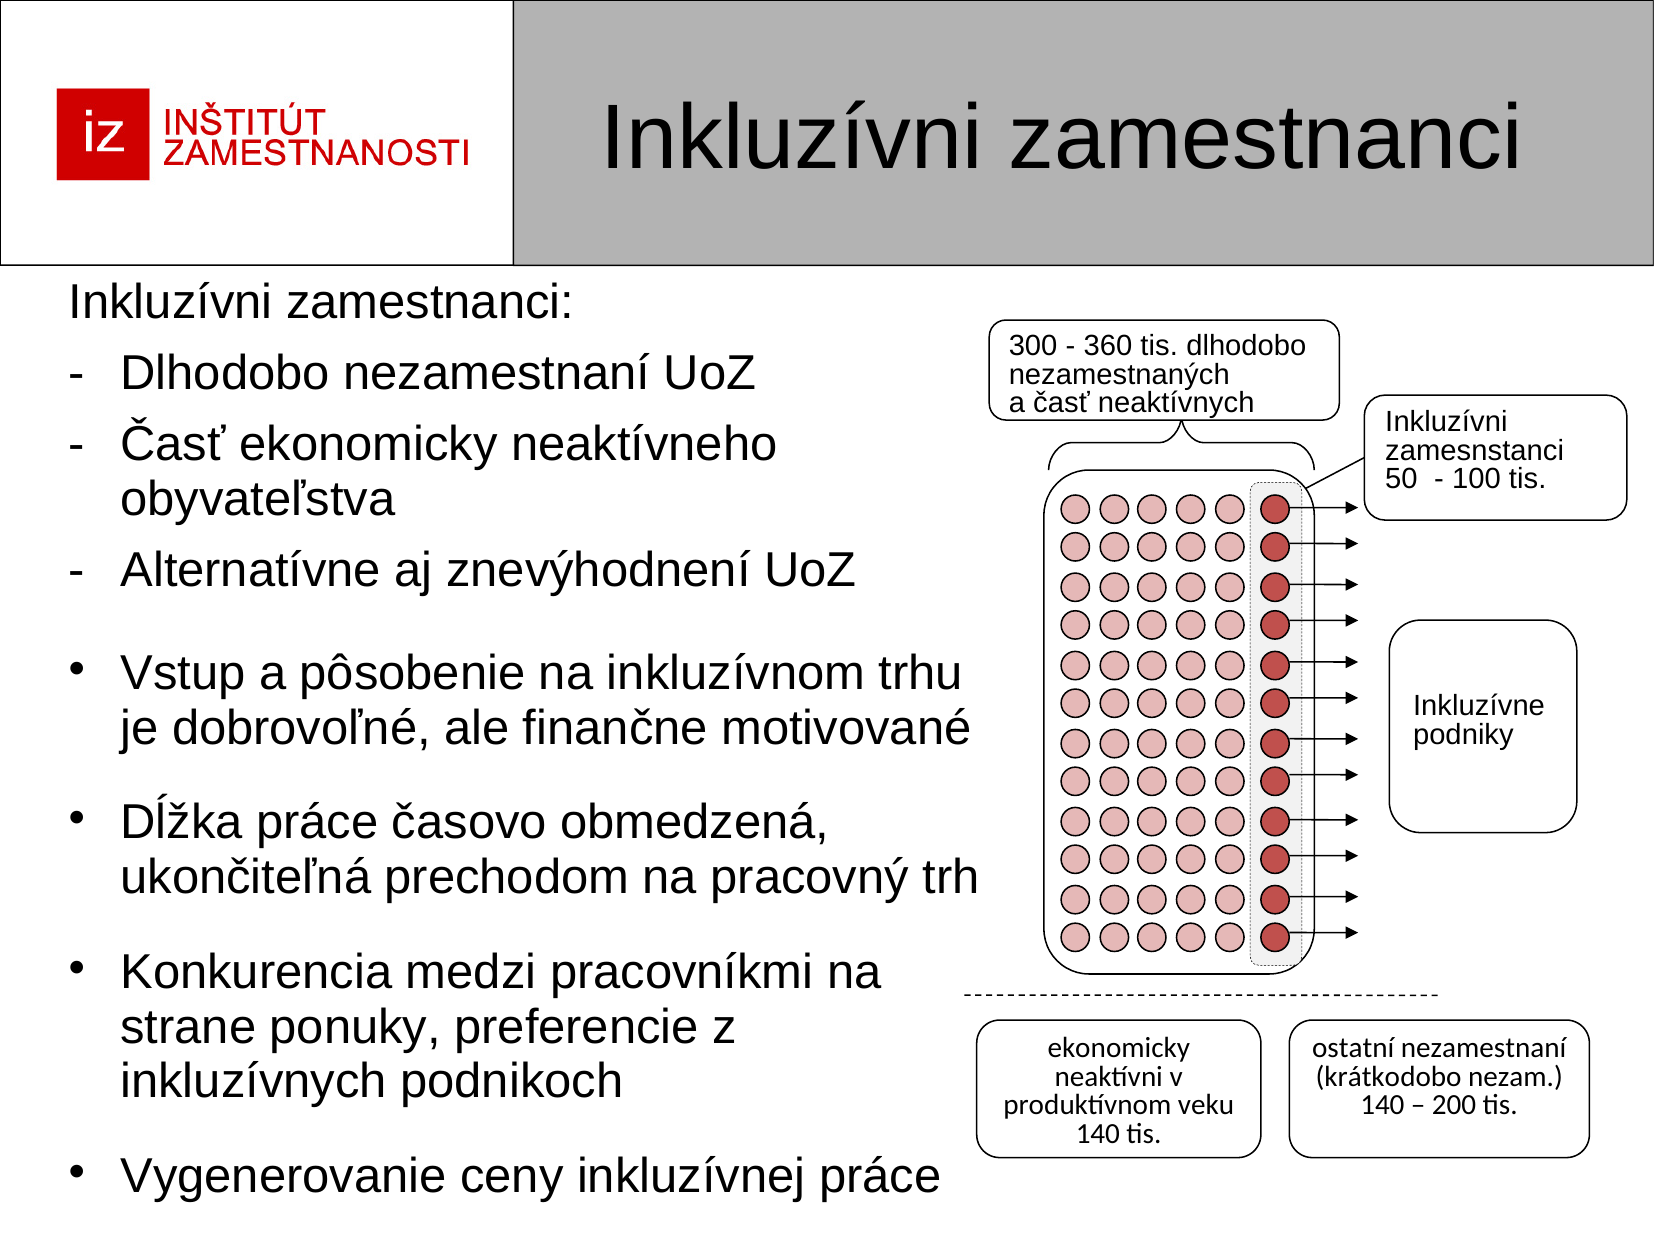

# Inkluzívni zamestnanci
Inkluzívni zamestnanci:
-	Dlhodobo nezamestnaní UoZ
-	Časť ekonomicky neaktívneho obyvateľstva
-	Alternatívne aj znevýhodnení UoZ
Vstup a pôsobenie na inkluzívnom trhu je dobrovoľné, ale finančne motivované
Dĺžka práce časovo obmedzená, ukončiteľná prechodom na pracovný trh
Konkurencia medzi pracovníkmi na strane ponuky, preferencie z inkluzívnych podnikoch
Vygenerovanie ceny inkluzívnej práce
300 - 360 tis. dlhodobo nezamestnaných a časť neaktívnych
Inkluzívni zamesnstanci 50  - 100 tis.
Inkluzívne podniky
ekonomicky neaktívni v produktívnom veku 140 tis.
ostatní nezamestnaní (krátkodobo nezam.) 140 – 200 tis.